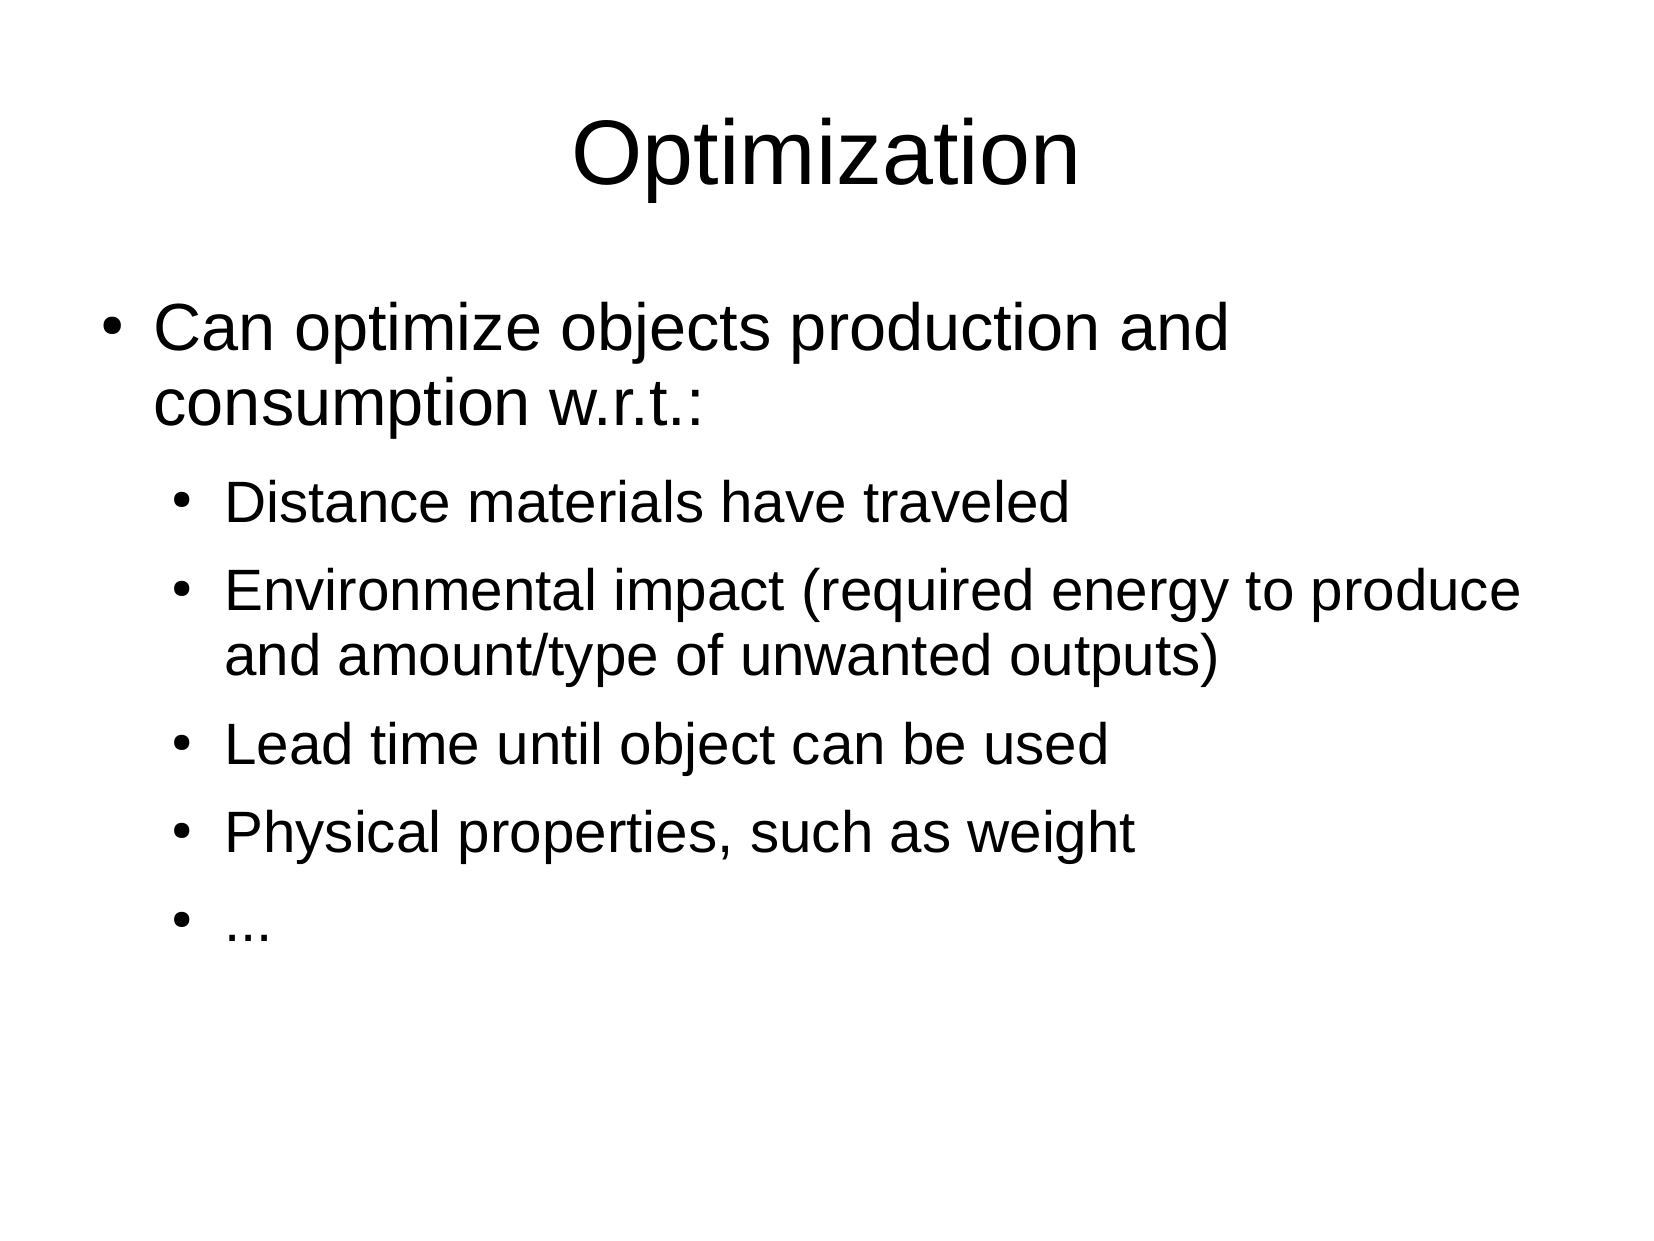

# Optimization
Can optimize objects production and consumption w.r.t.:
Distance materials have traveled
Environmental impact (required energy to produce and amount/type of unwanted outputs)
Lead time until object can be used
Physical properties, such as weight
...